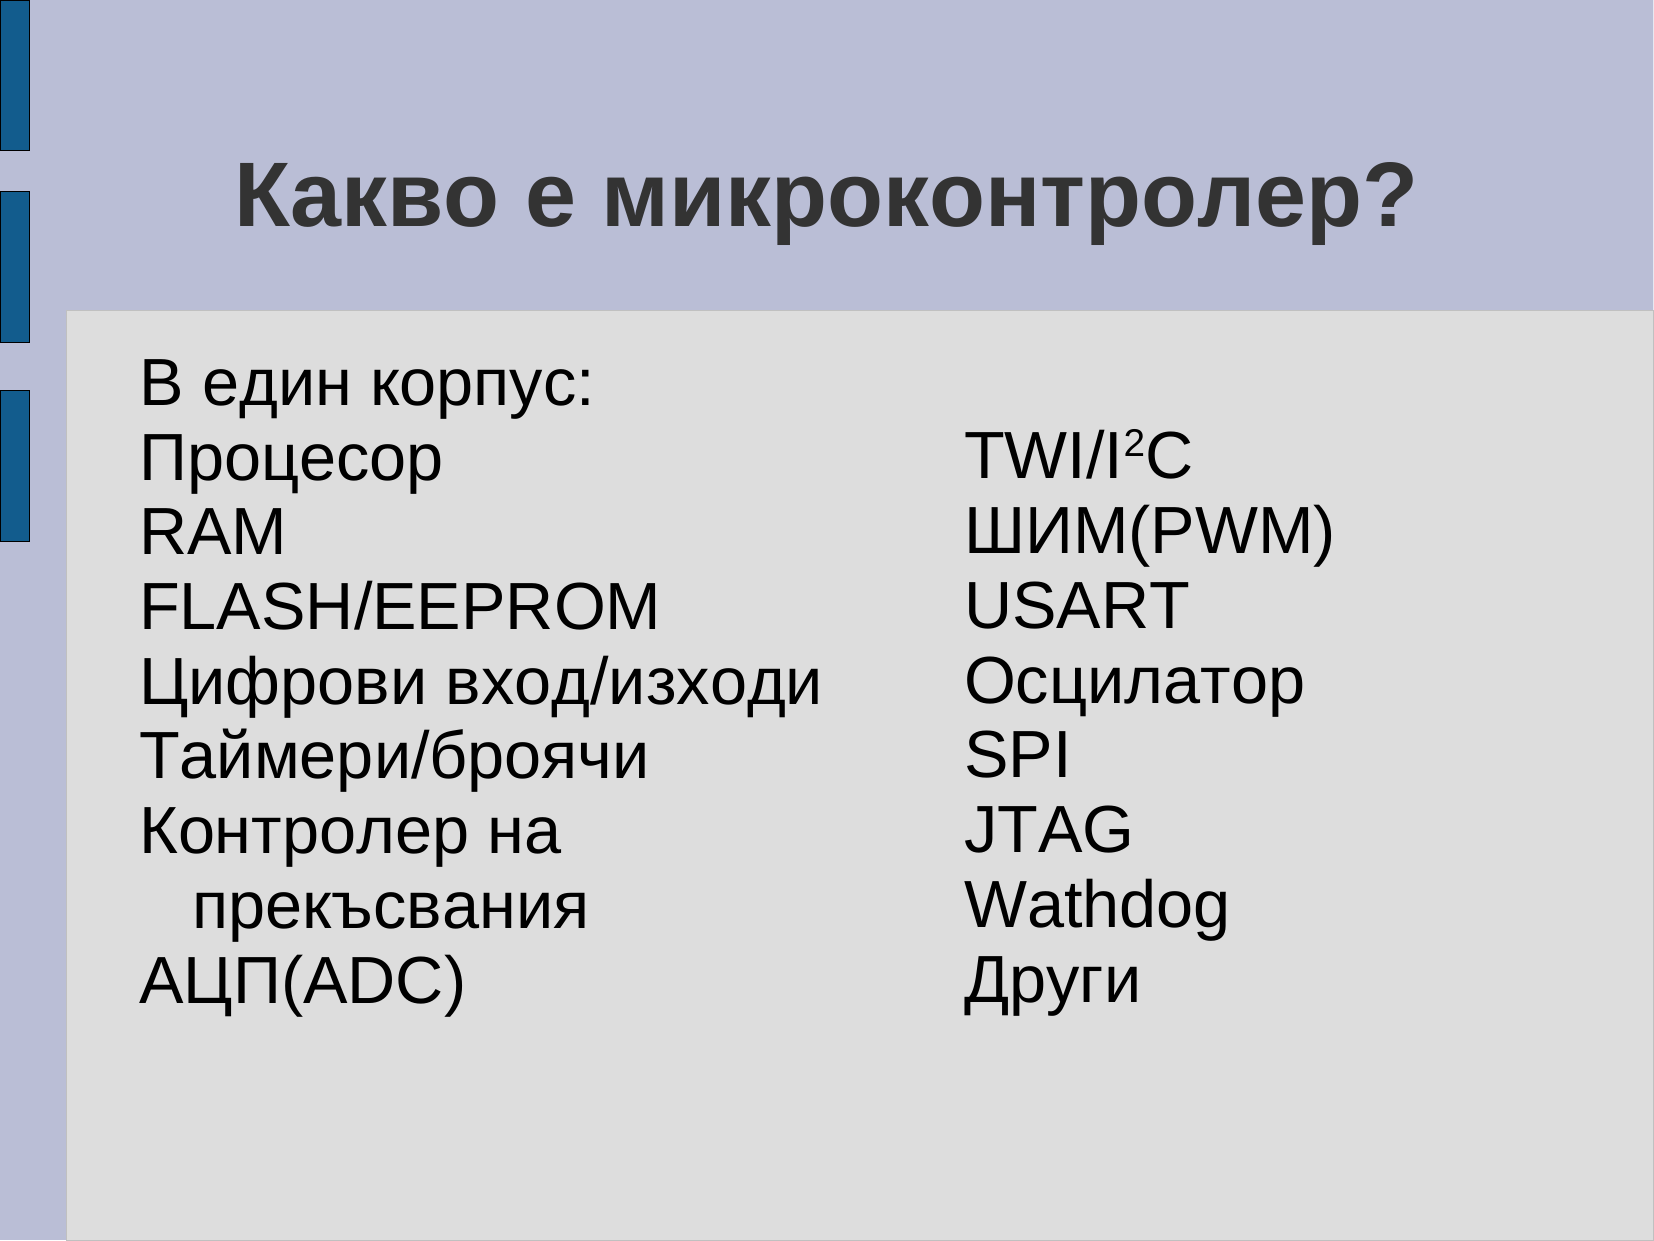

# Какво е микроконтролер?
TWI/I2C
ШИМ(PWM)
USART
Осцилатор
SPI
JTAG
Wathdog
Други
В един корпус:
Процесор
RAM
FLASH/EEPROM
Цифрови вход/изходи
Таймери/броячи
Контролер на прекъсвания
АЦП(ADC)